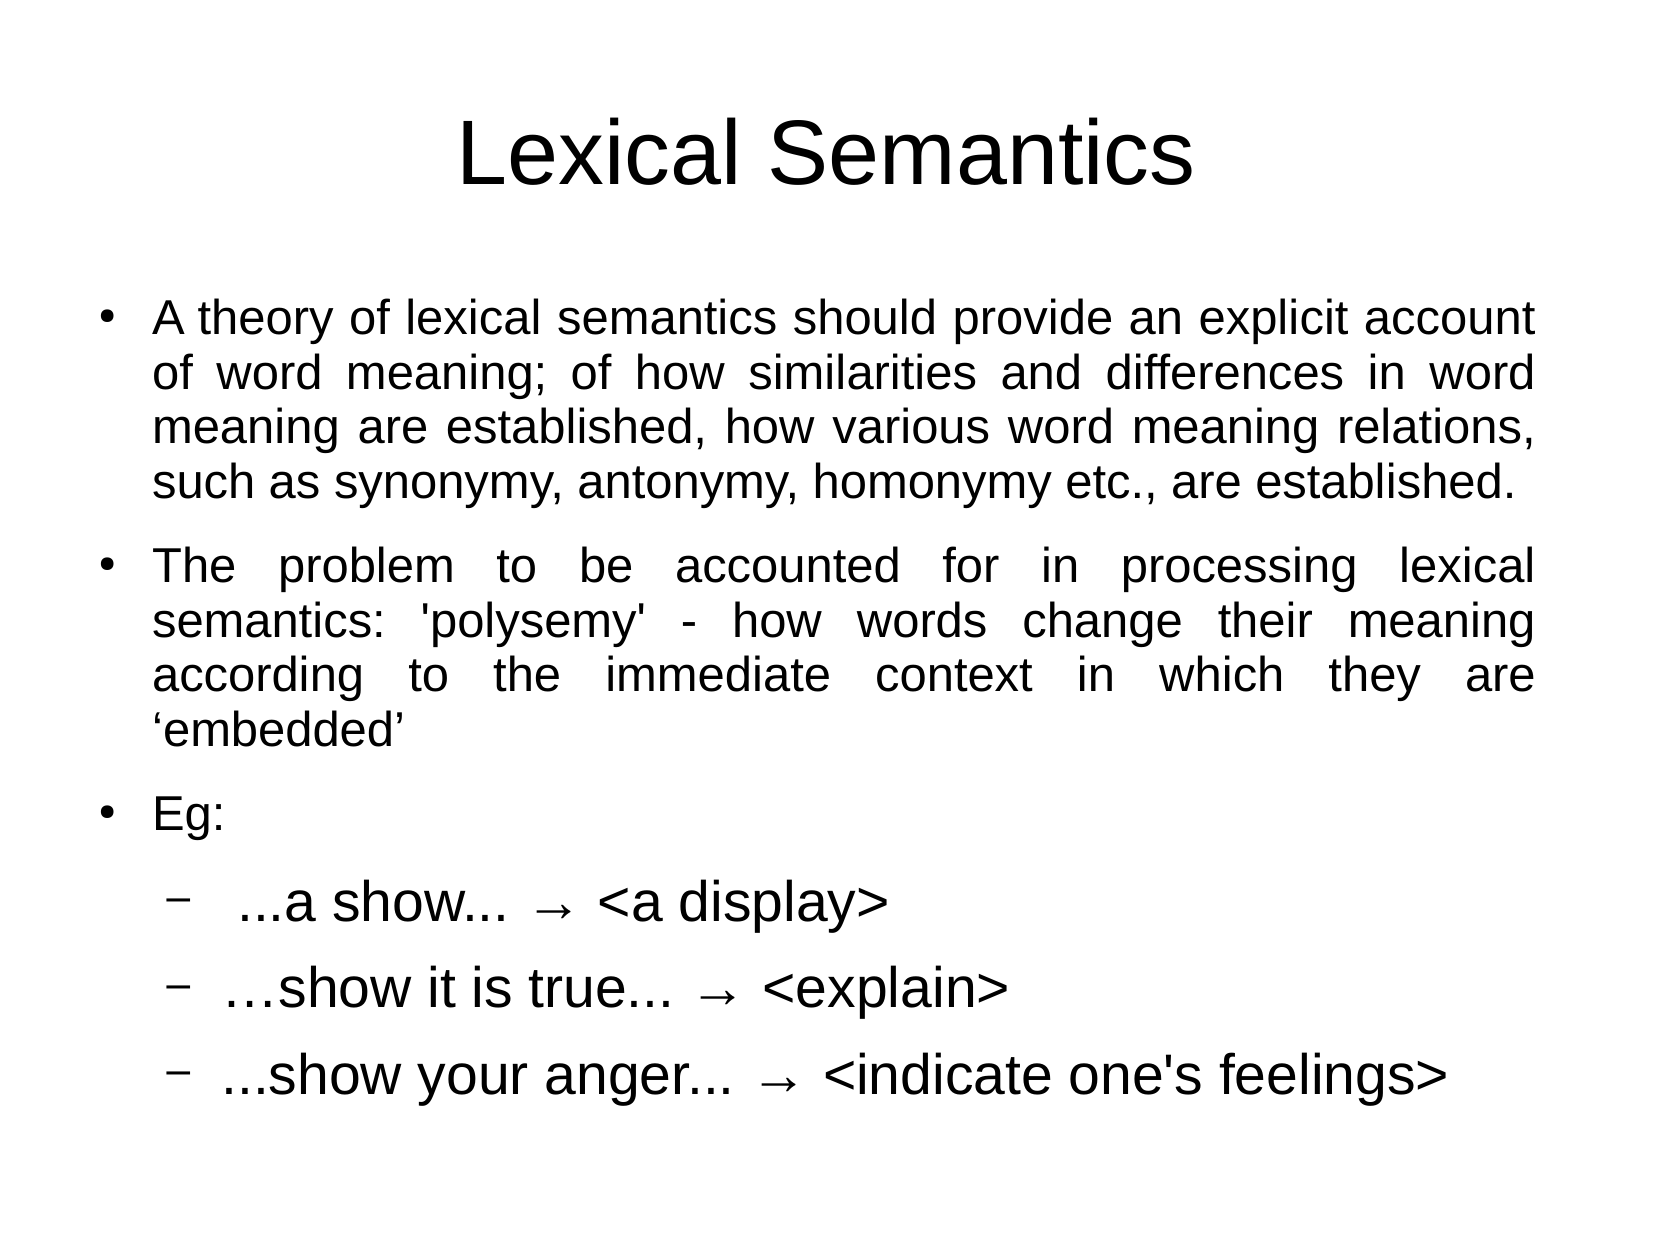

# Lexical Semantics
A theory of lexical semantics should provide an explicit account of word meaning; of how similarities and differences in word meaning are established, how various word meaning relations, such as synonymy, antonymy, homonymy etc., are established.
The problem to be accounted for in processing lexical semantics: 'polysemy' - how words change their meaning according to the immediate context in which they are ‘embedded’
Eg:
 ...a show... → <a display>
…show it is true... → <explain>
...show your anger... → <indicate one's feelings>